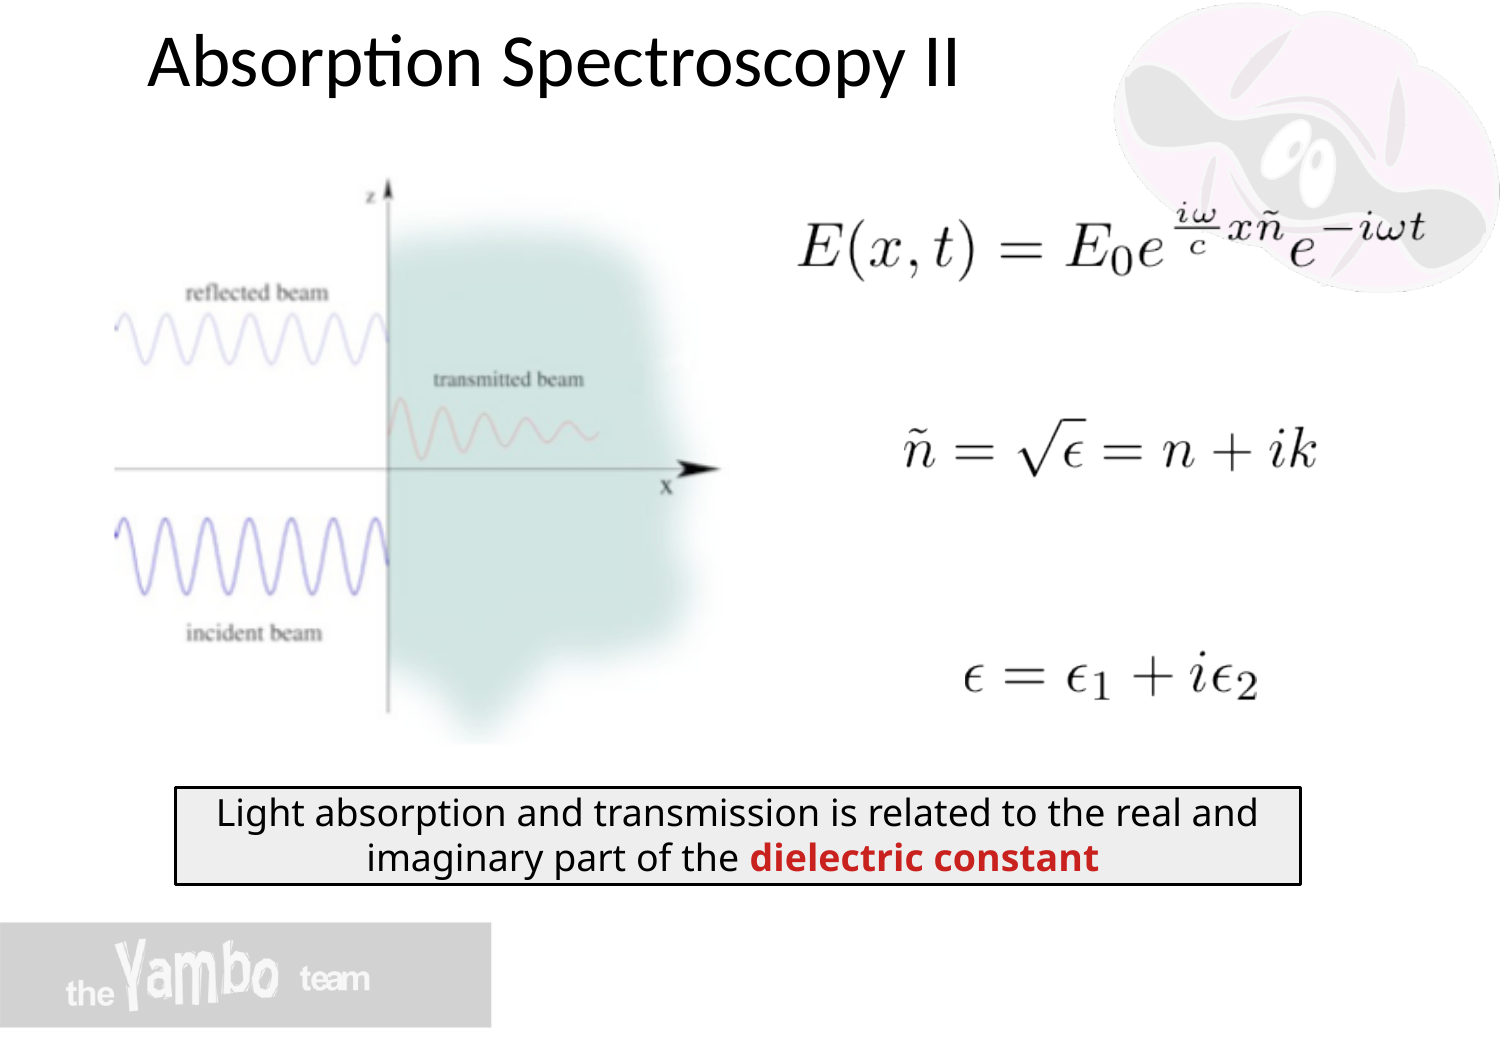

Absorption Spectroscopy II
Light absorption and transmission is related to the real and imaginary part of the dielectric constant